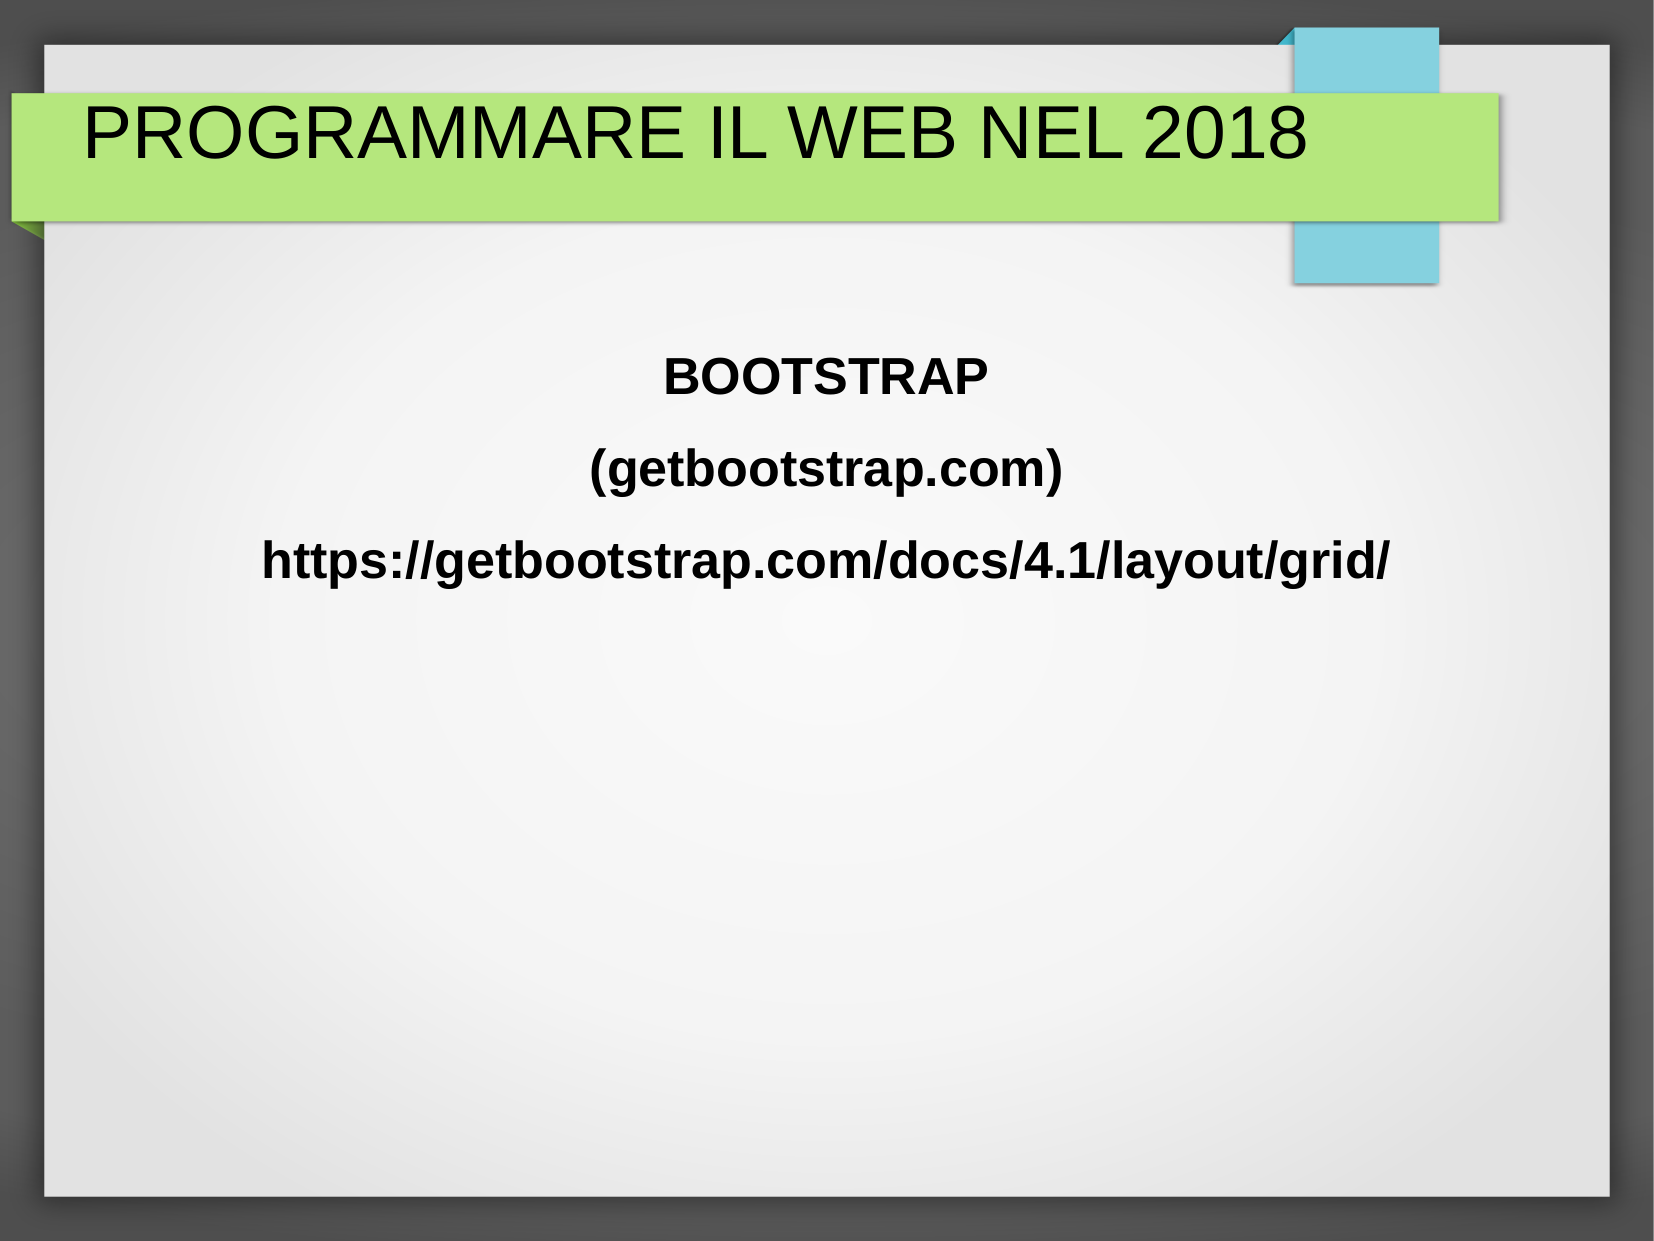

# PROGRAMMARE IL WEB NEL 2018
BOOTSTRAP
(getbootstrap.com)
https://getbootstrap.com/docs/4.1/layout/grid/